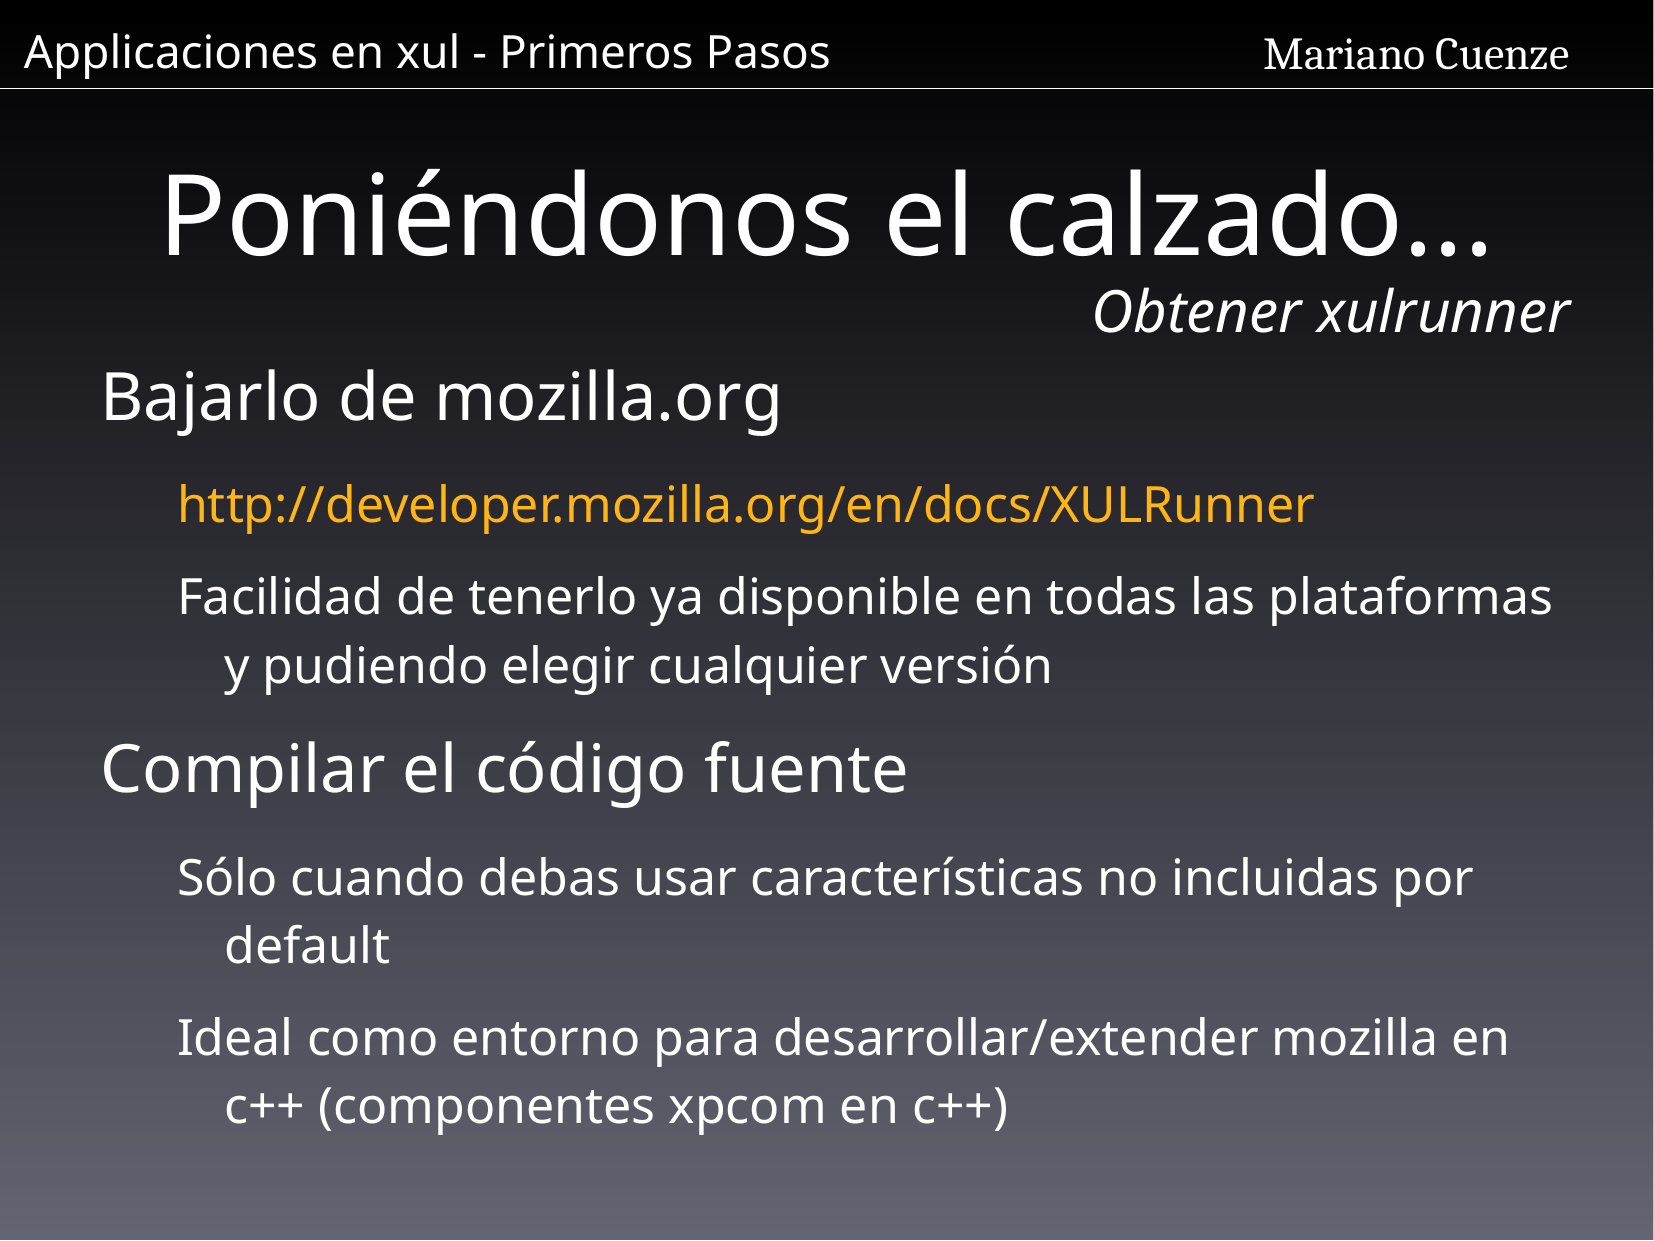

Applicaciones en xul - Primeros Pasos
Mariano Cuenze
# Poniéndonos el calzado...
Obtener xulrunner
Bajarlo de mozilla.org
http://developer.mozilla.org/en/docs/XULRunner
Facilidad de tenerlo ya disponible en todas las plataformas y pudiendo elegir cualquier versión
Compilar el código fuente
Sólo cuando debas usar características no incluidas por default
Ideal como entorno para desarrollar/extender mozilla en c++ (componentes xpcom en c++)